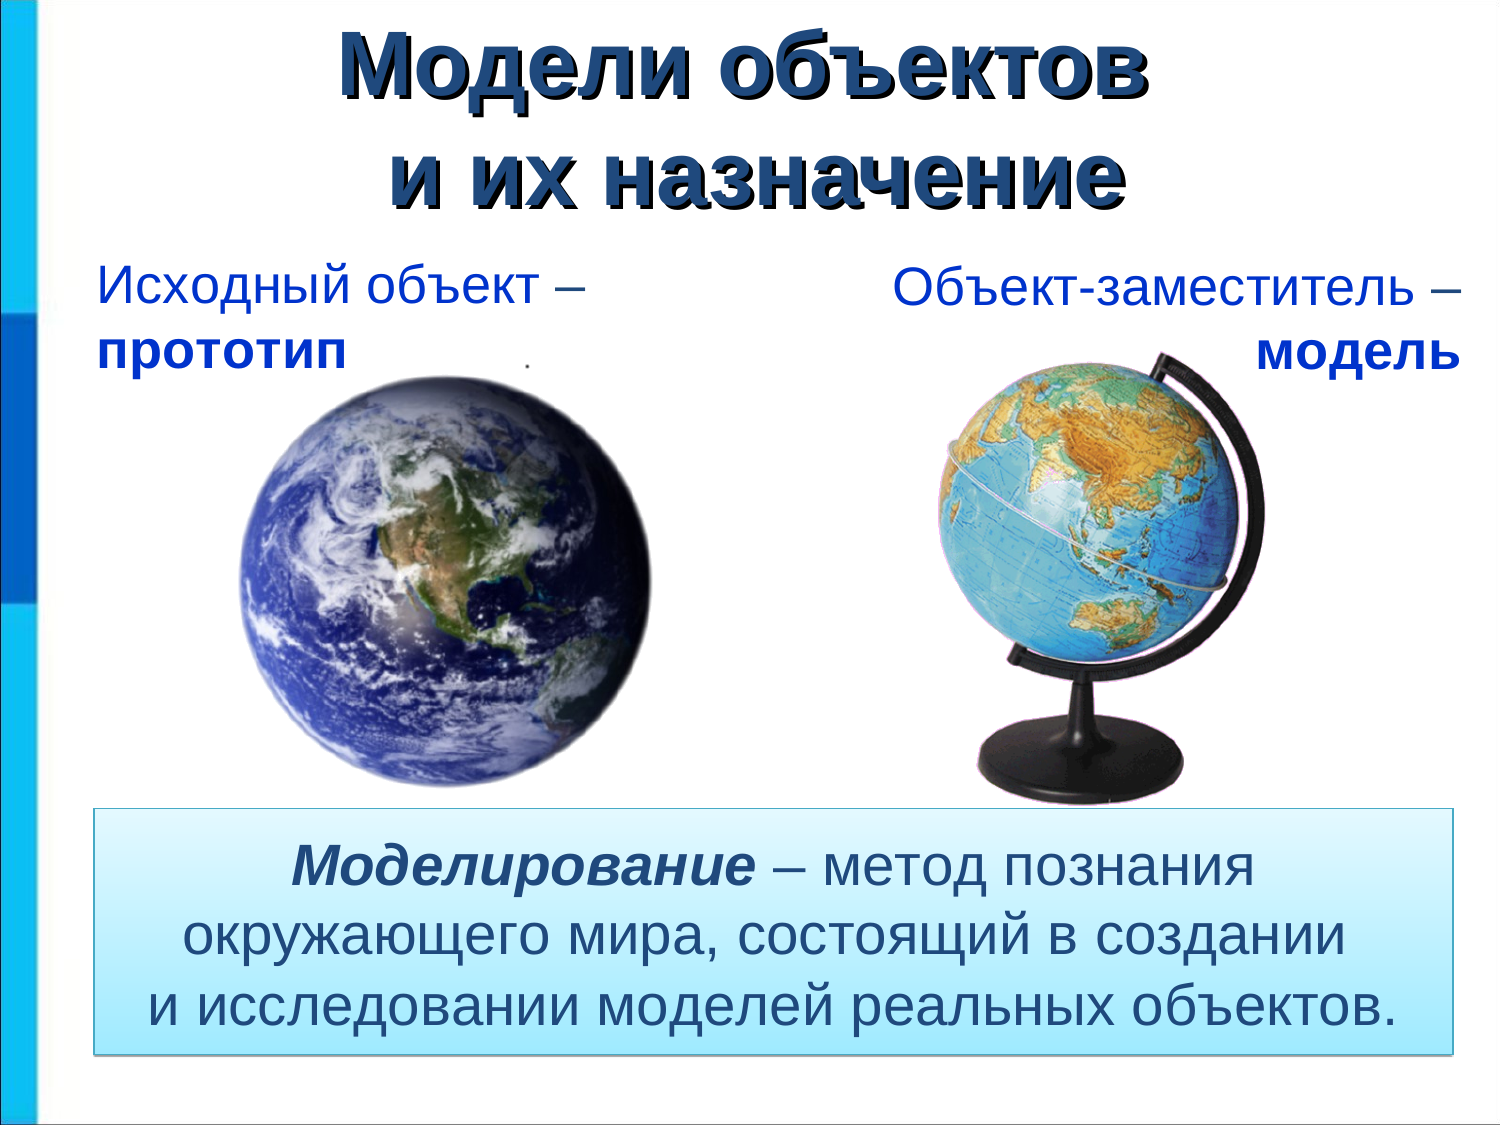

# Модели объектов и их назначение
Исходный объект – прототип
Объект-заместитель – модель
Моделирование – метод познания окружающего мира, состоящий в создании
и исследовании моделей реальных объектов.